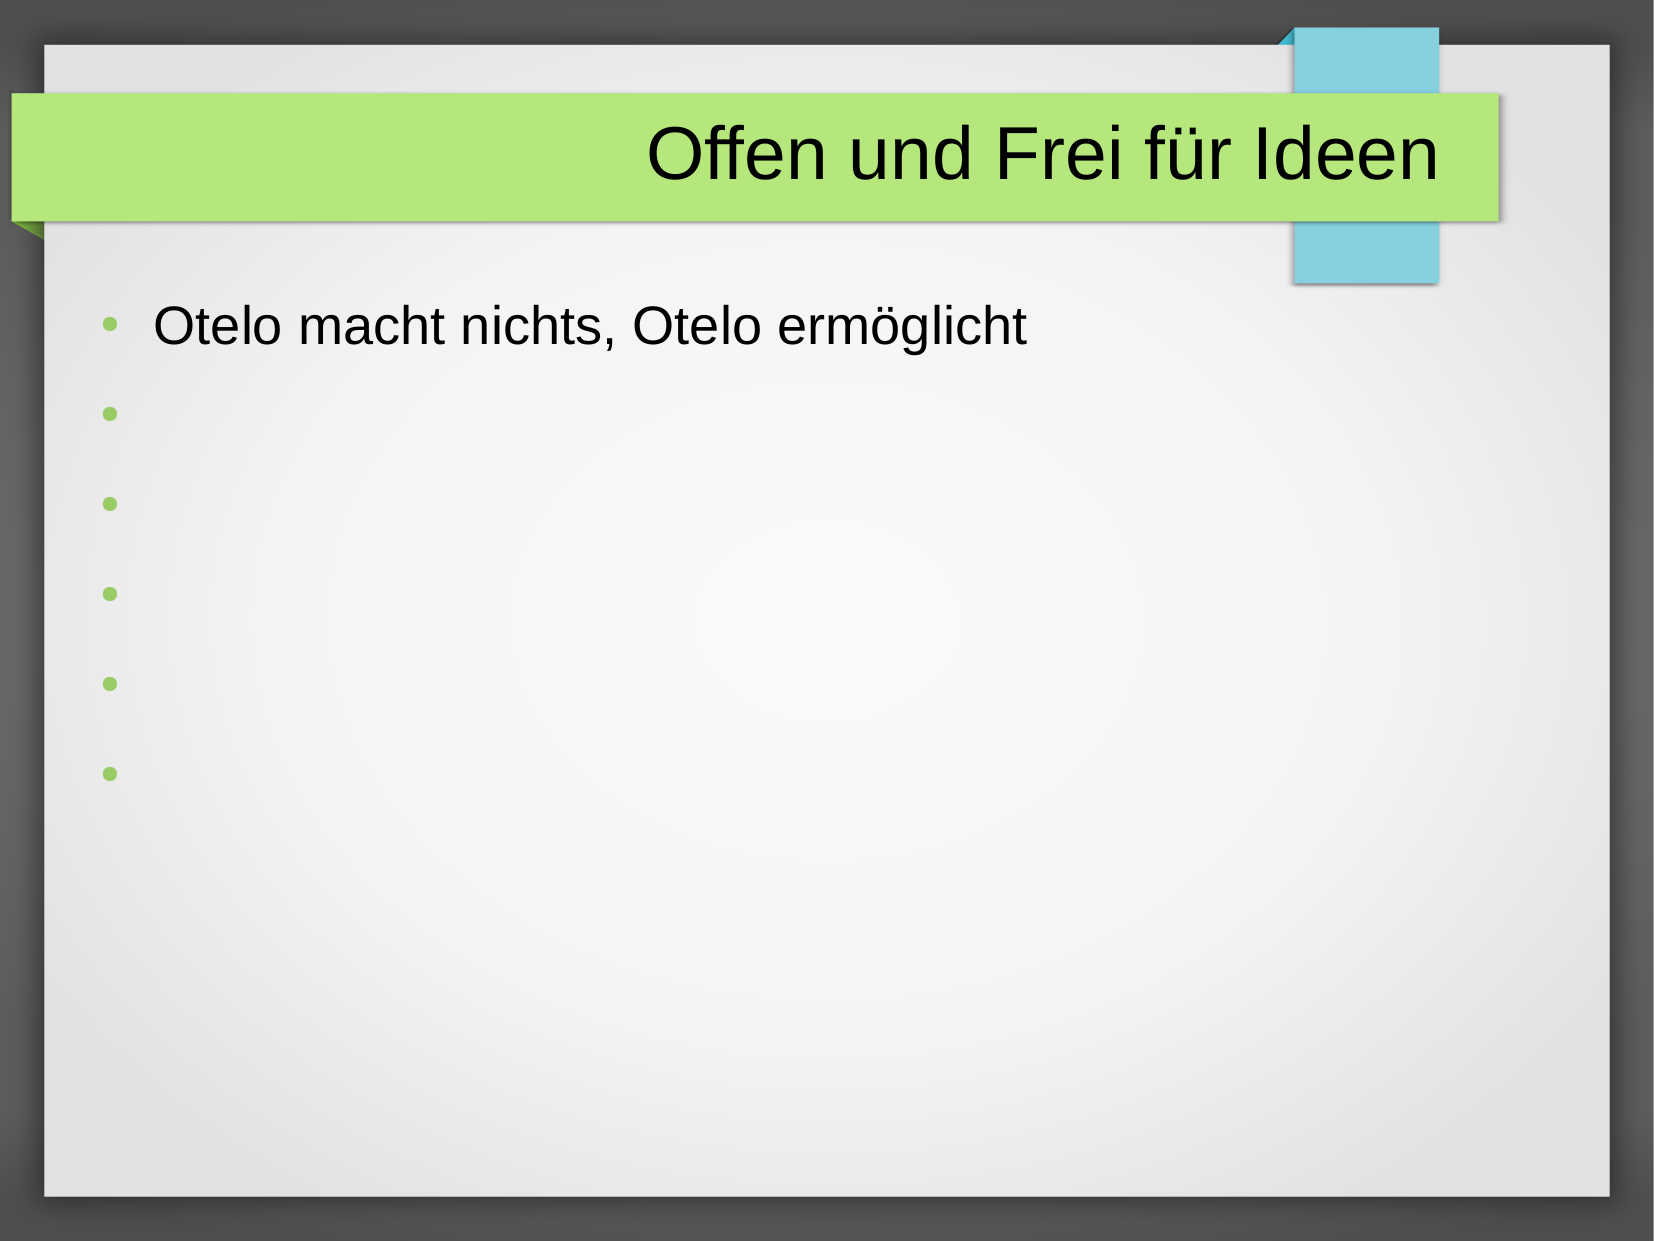

# Offen und Frei für Ideen
Otelo macht nichts, Otelo ermöglicht